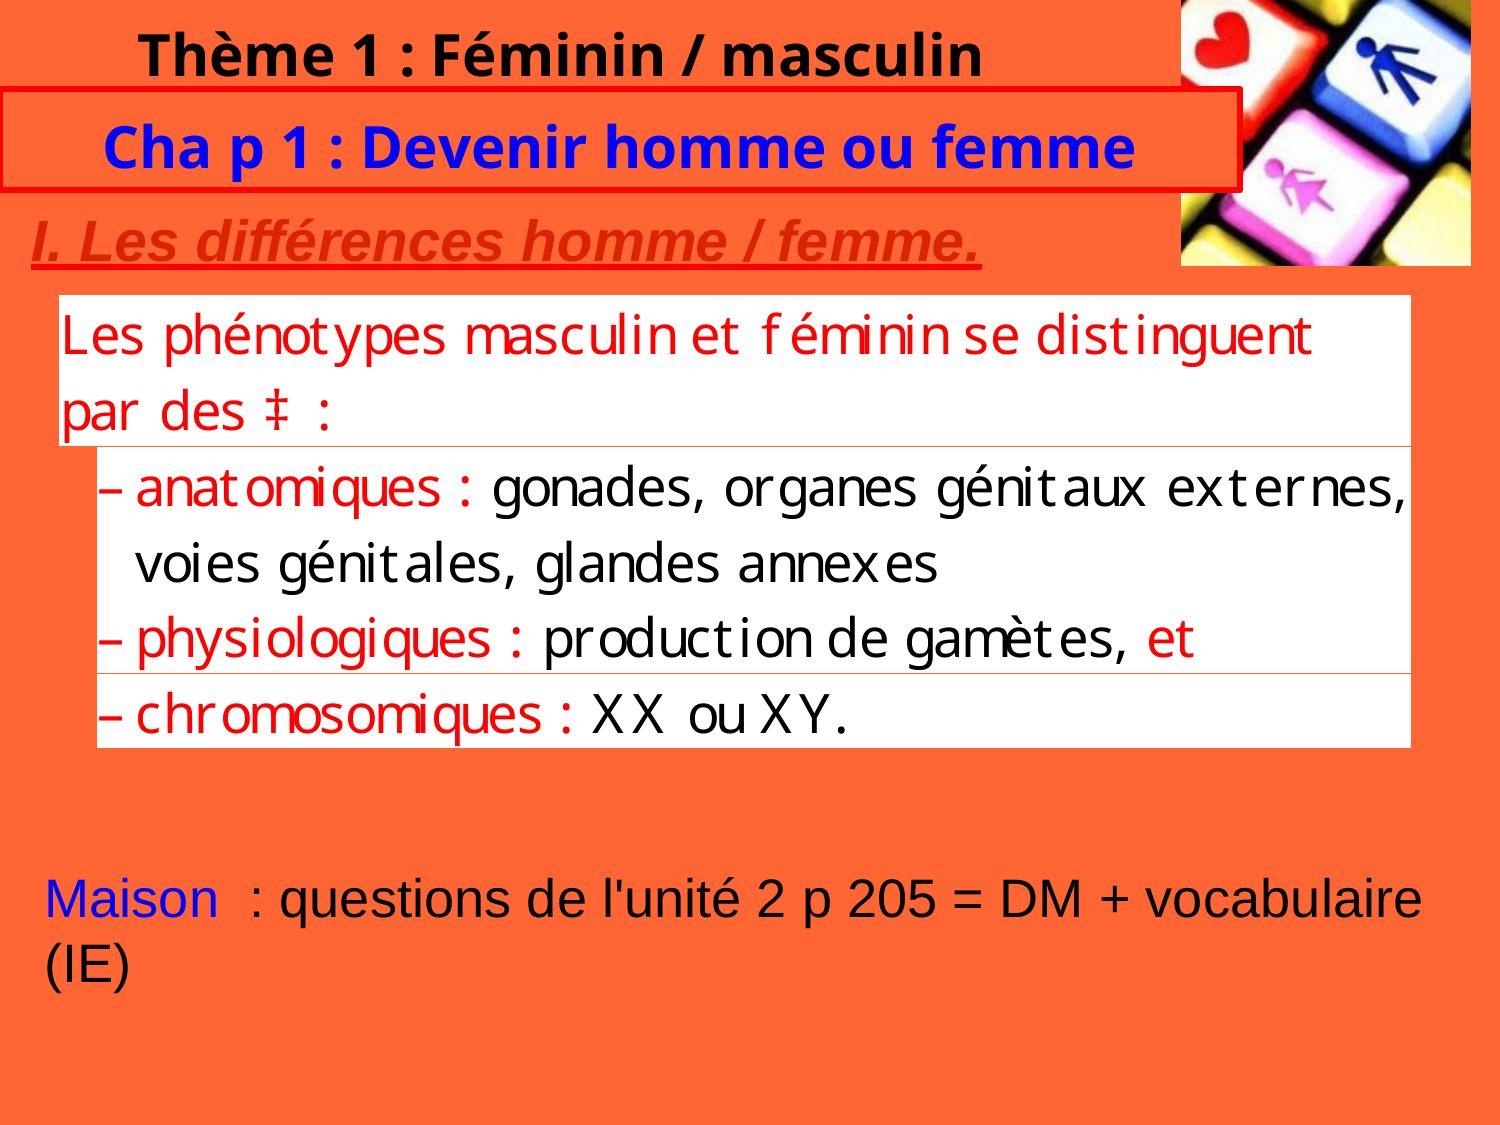

Thème 1 : Féminin / masculin
Cha p 1 : Devenir homme ou femme
Maison : questions de l'unité 2 p 205 = DM + vocabulaire (IE)